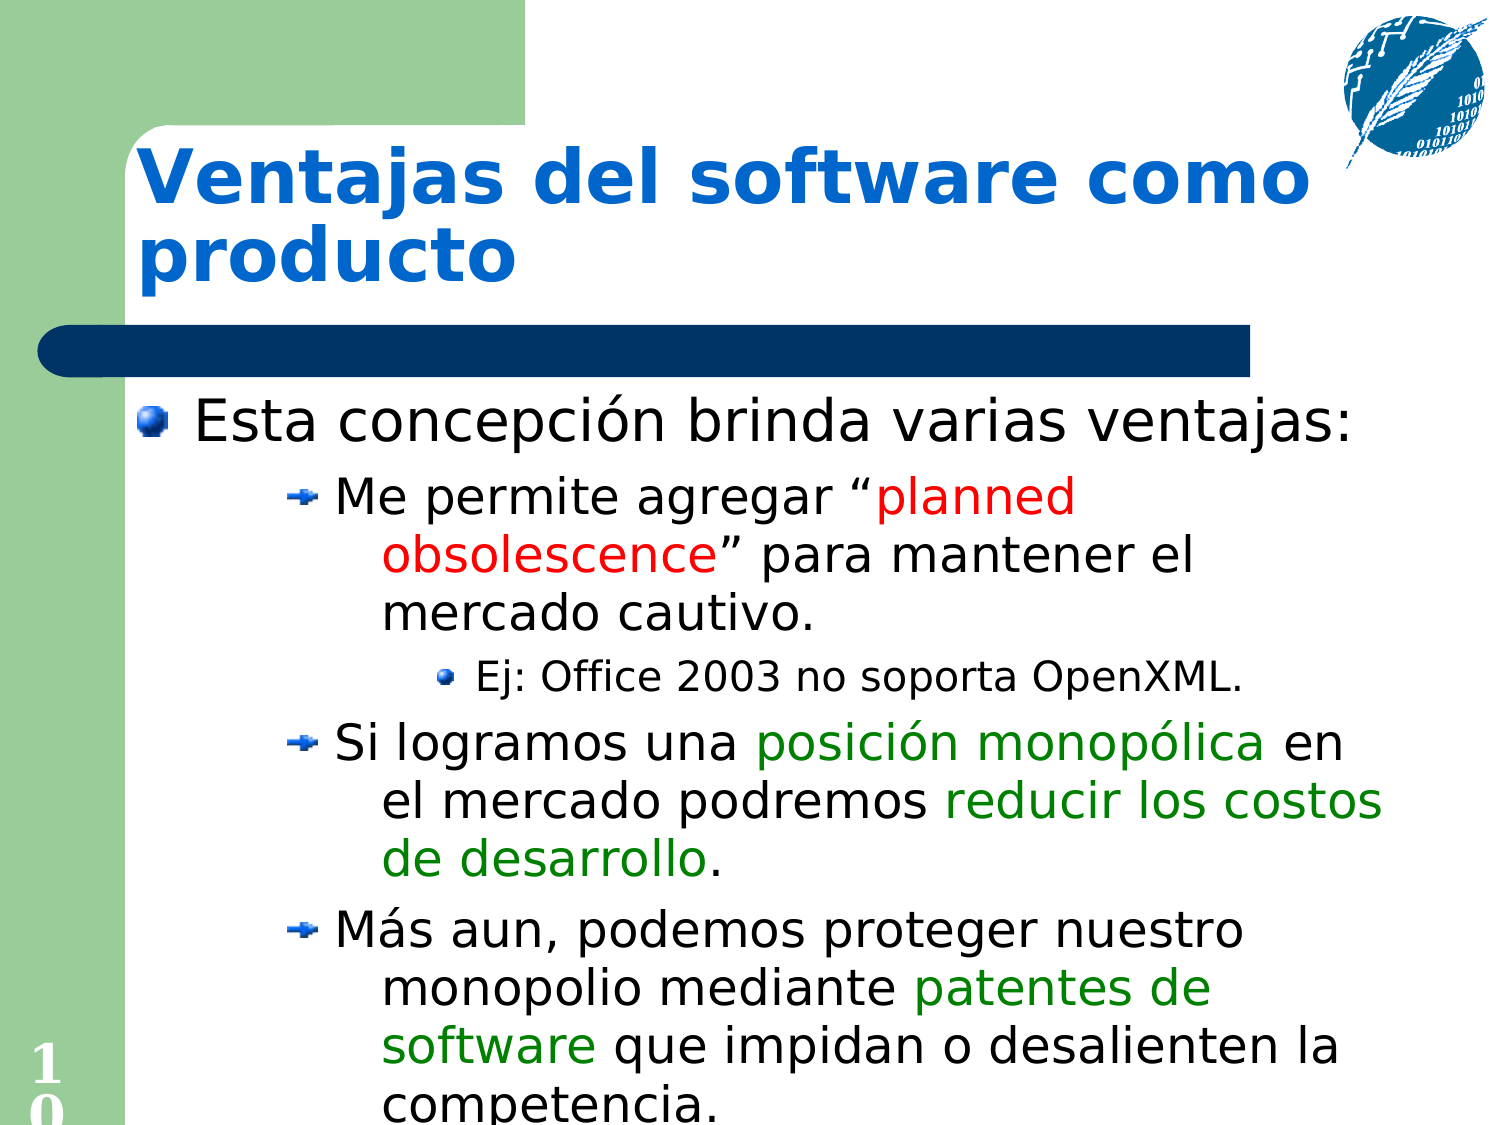

# Ventajas del software como producto
Esta concepción brinda varias ventajas:
Me permite agregar “planned obsolescence” para mantener el mercado cautivo.
Ej: Office 2003 no soporta OpenXML.
Si logramos una posición monopólica en el mercado podremos reducir los costos de desarrollo.
Más aun, podemos proteger nuestro monopolio mediante patentes de software que impidan o desalienten la competencia.
Incluso podemos hacer plata litigando.
10